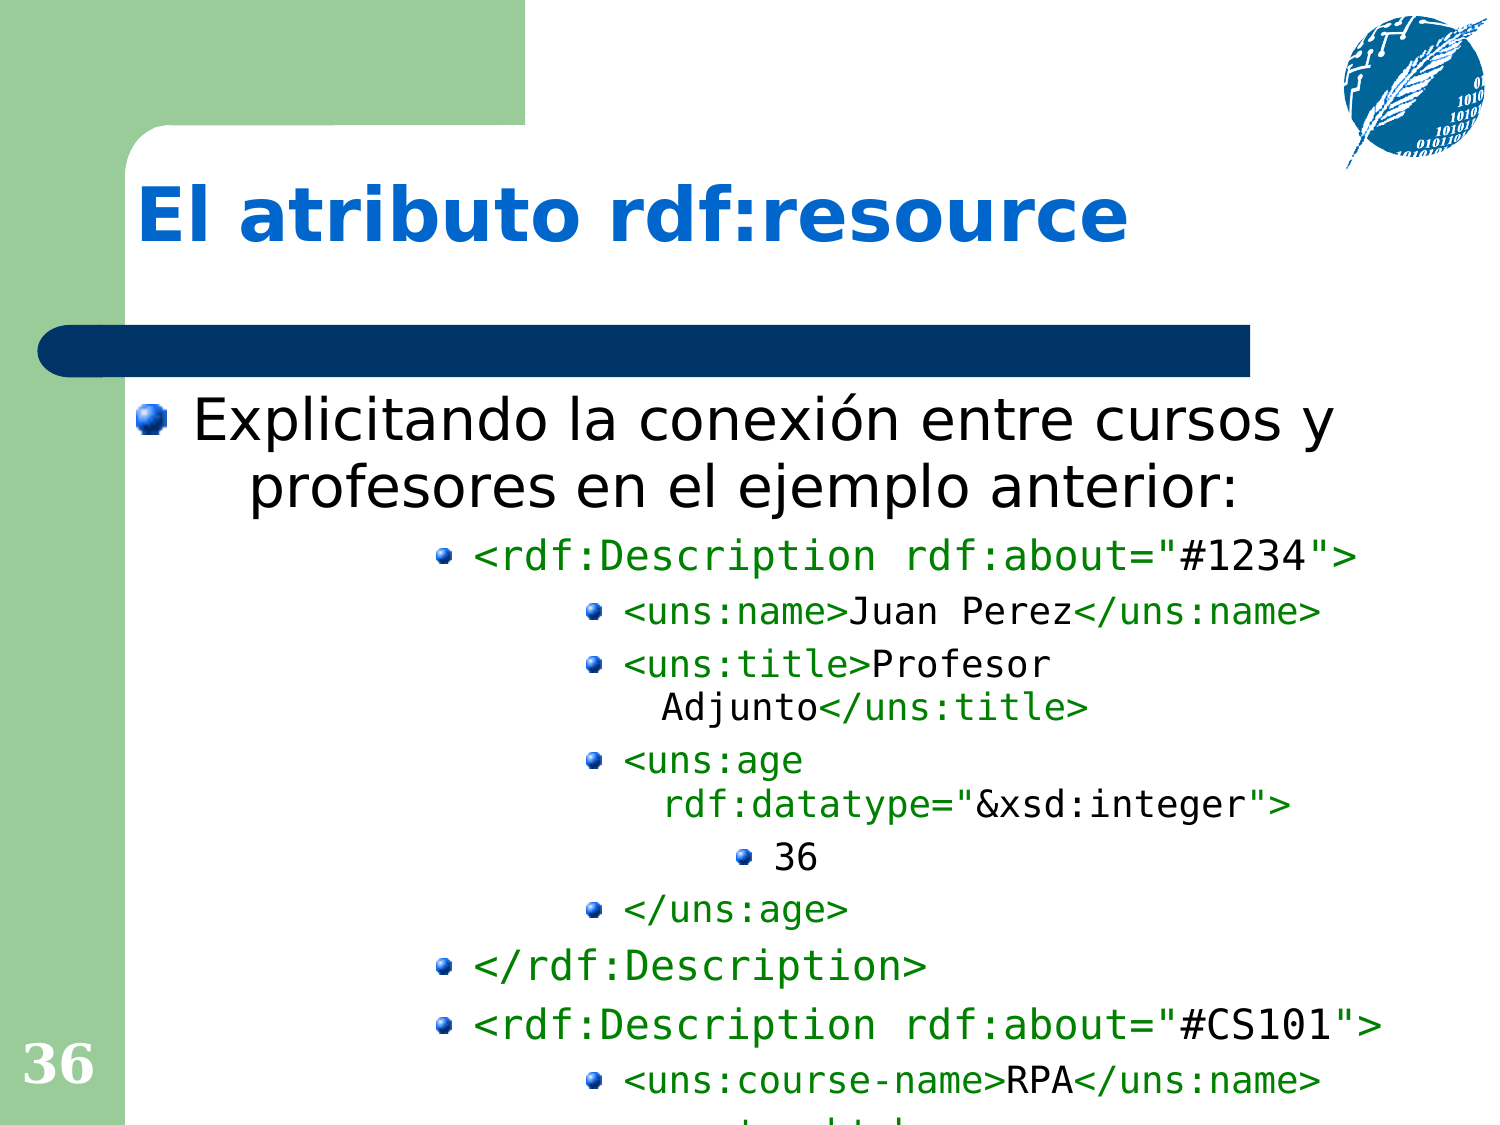

# El atributo rdf:resource
Explicitando la conexión entre cursos y profesores en el ejemplo anterior:
<rdf:Description rdf:about="#1234">
<uns:name>Juan Perez</uns:name>
<uns:title>Profesor Adjunto</uns:title>
<uns:age rdf:datatype="&xsd:integer">
36
</uns:age>
</rdf:Description>
<rdf:Description rdf:about="#CS101">
<uns:course-name>RPA</uns:name>
<uns:taught-by rdf:resource=”1234”/>
</rdf:Description>
36